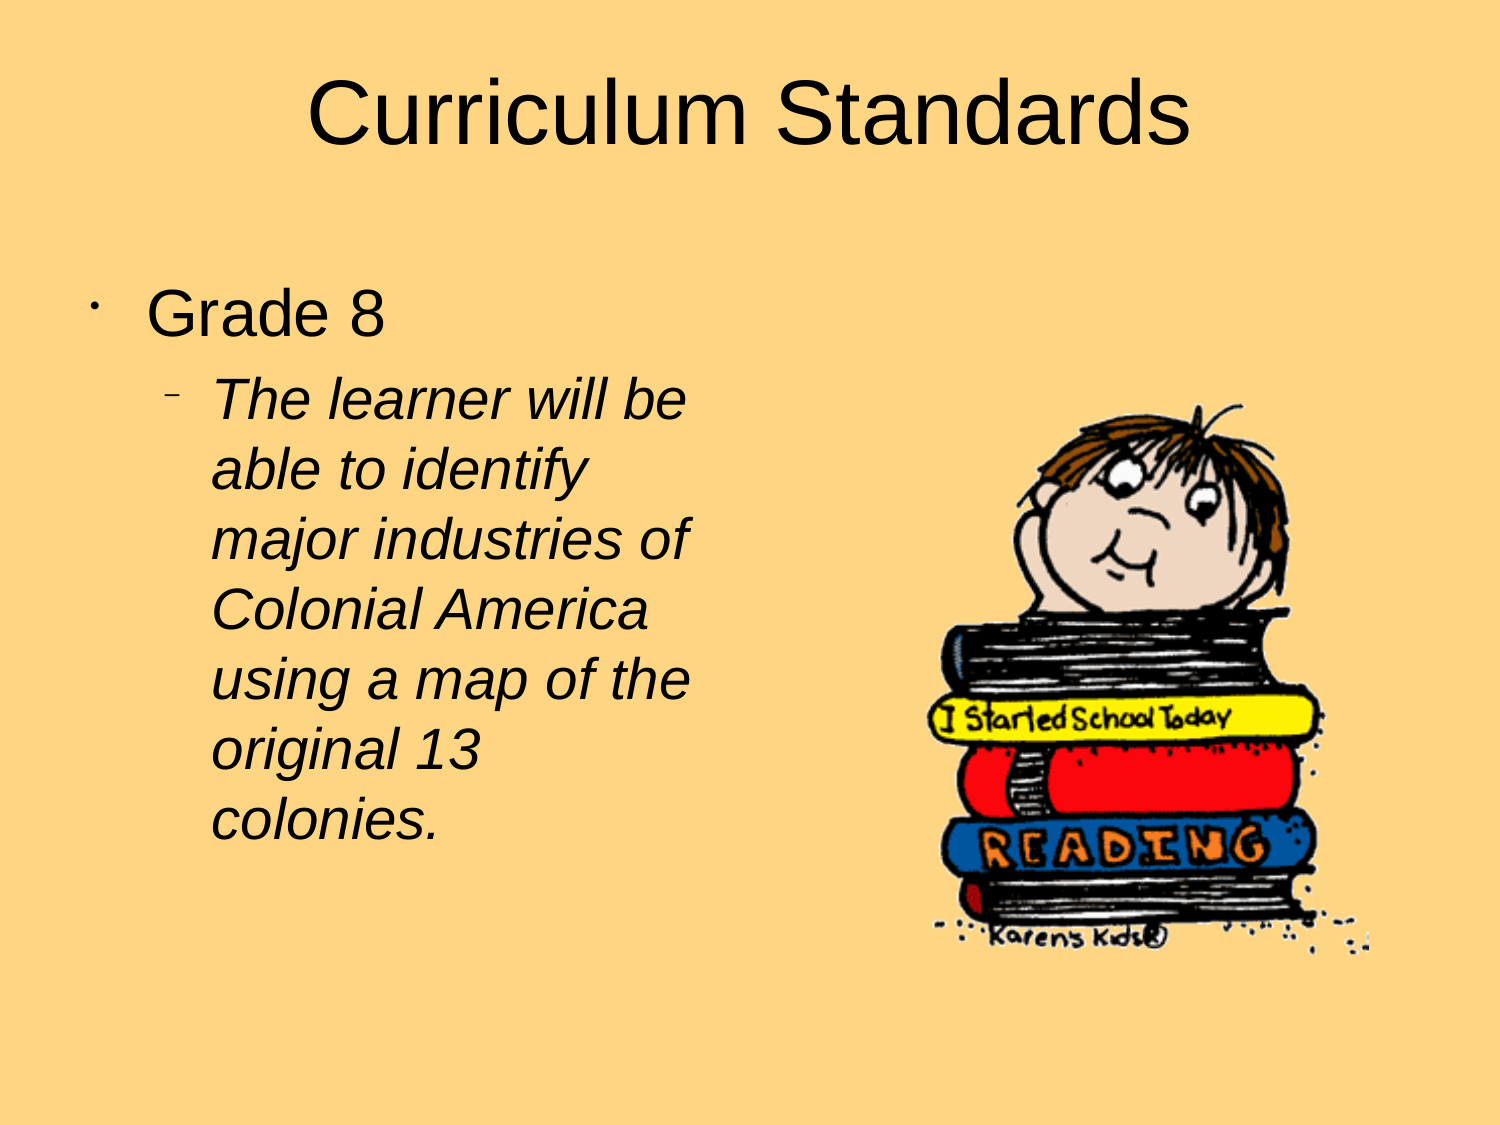

# Curriculum Standards
Grade 8
The learner will be able to identify major industries of Colonial America using a map of the original 13 colonies.